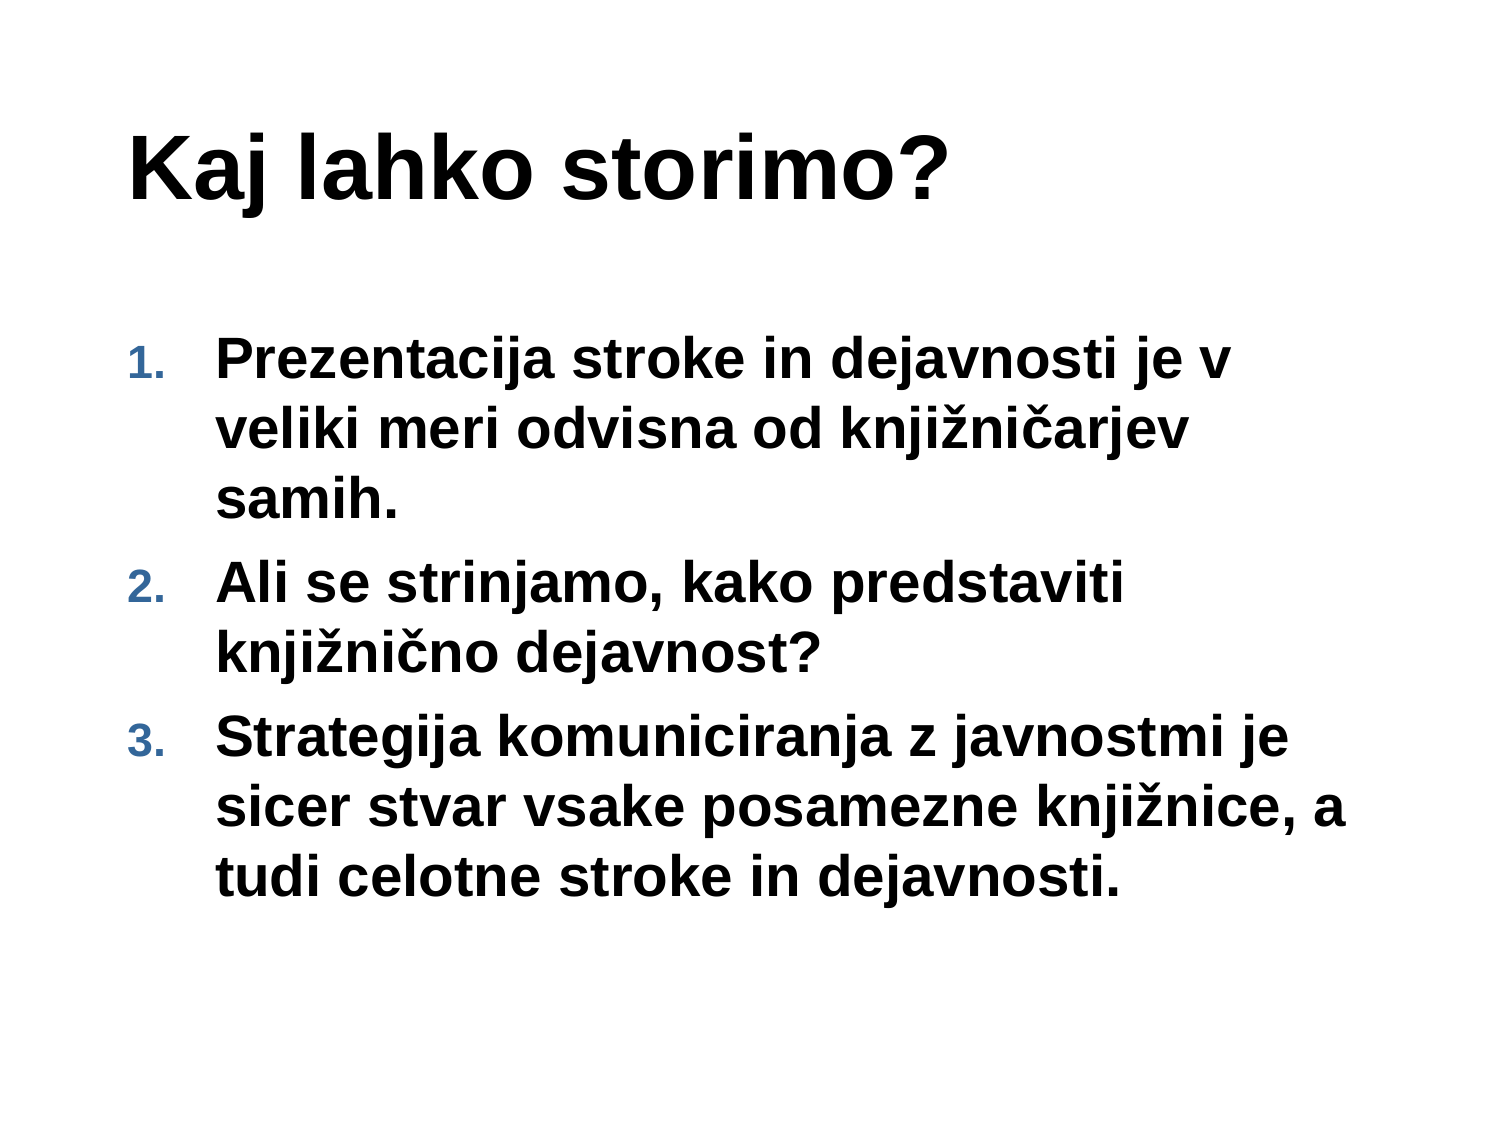

# Kaj lahko storimo?
Prezentacija stroke in dejavnosti je v veliki meri odvisna od knjižničarjev samih.
Ali se strinjamo, kako predstaviti knjižnično dejavnost?
Strategija komuniciranja z javnostmi je sicer stvar vsake posamezne knjižnice, a tudi celotne stroke in dejavnosti.